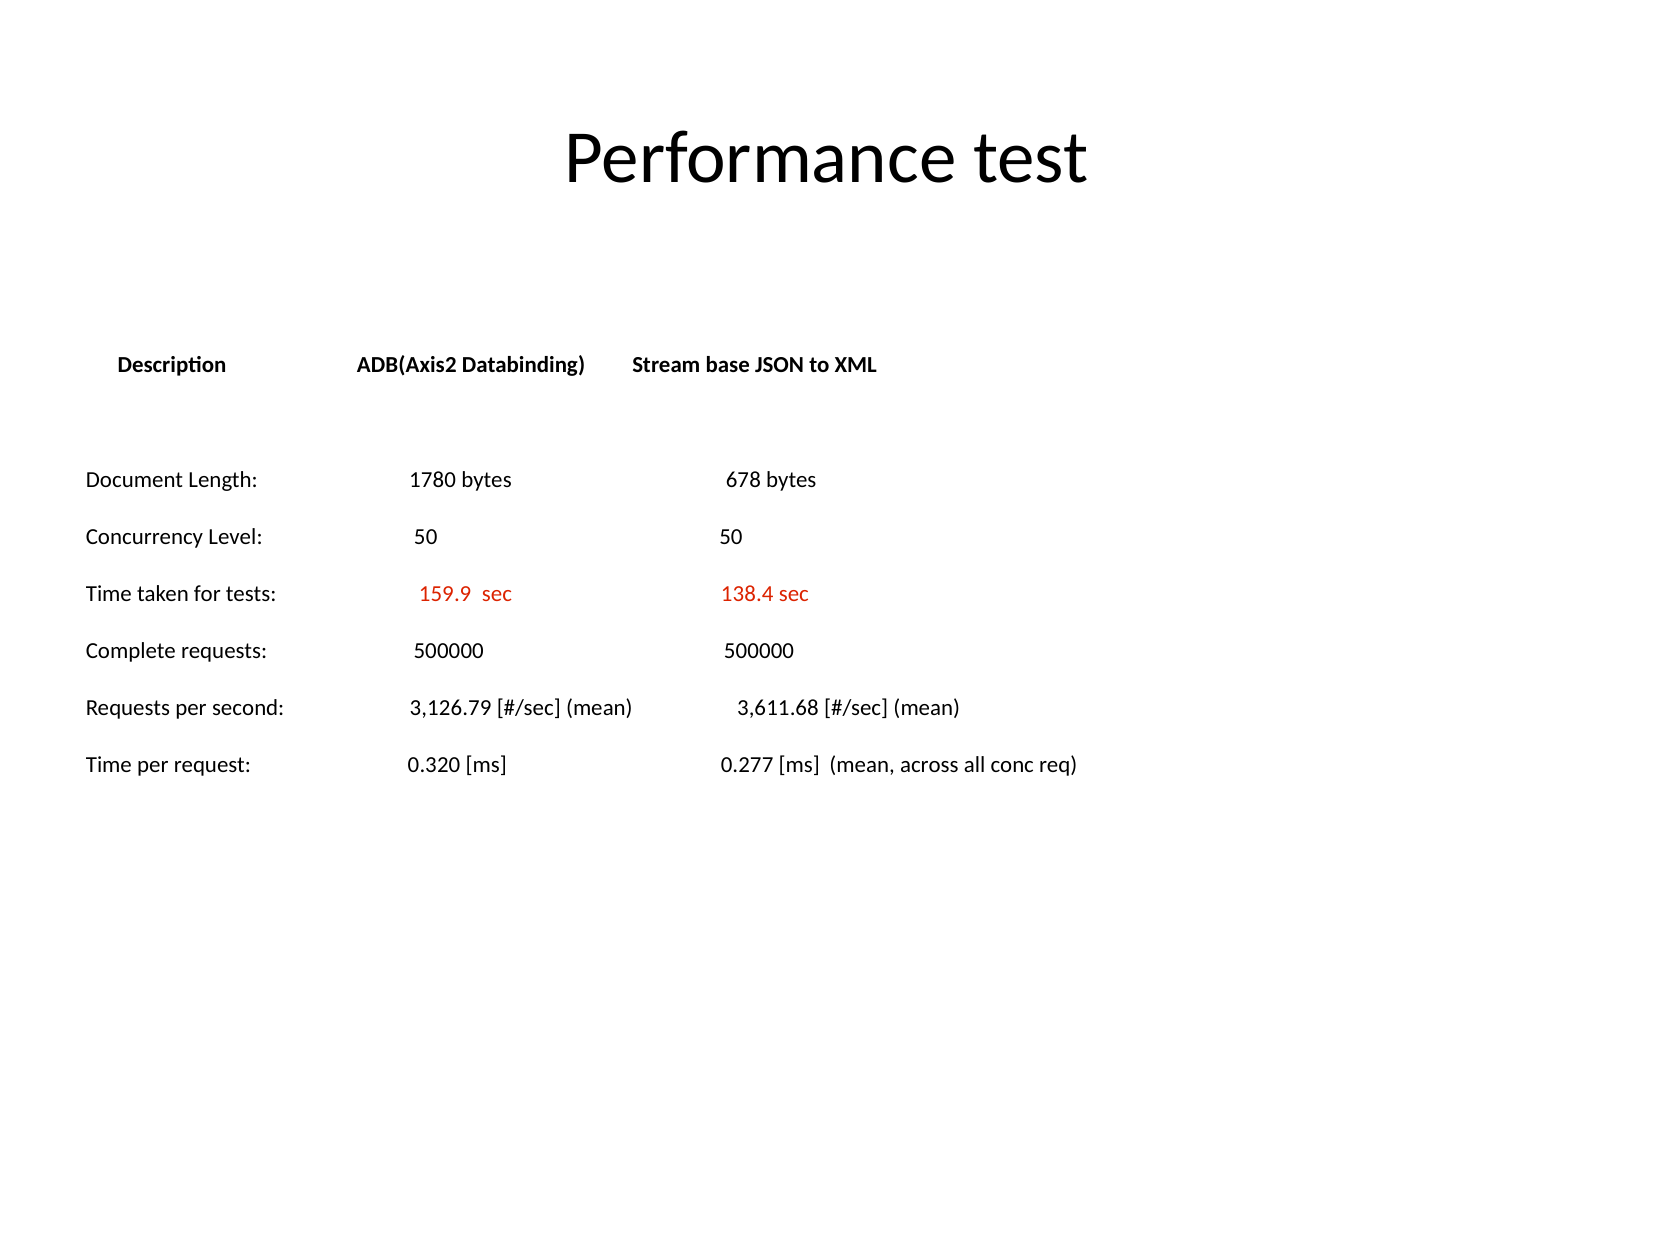

# Performance test
 Description ADB(Axis2 Databinding) Stream base JSON to XML
Document Length: 1780 bytes 678 bytes
Concurrency Level: 50 50
Time taken for tests: 159.9 sec 138.4 sec
Complete requests: 500000 500000
Requests per second: 3,126.79 [#/sec] (mean) 3,611.68 [#/sec] (mean)
Time per request: 0.320 [ms] 0.277 [ms]	 (mean, across all conc req)